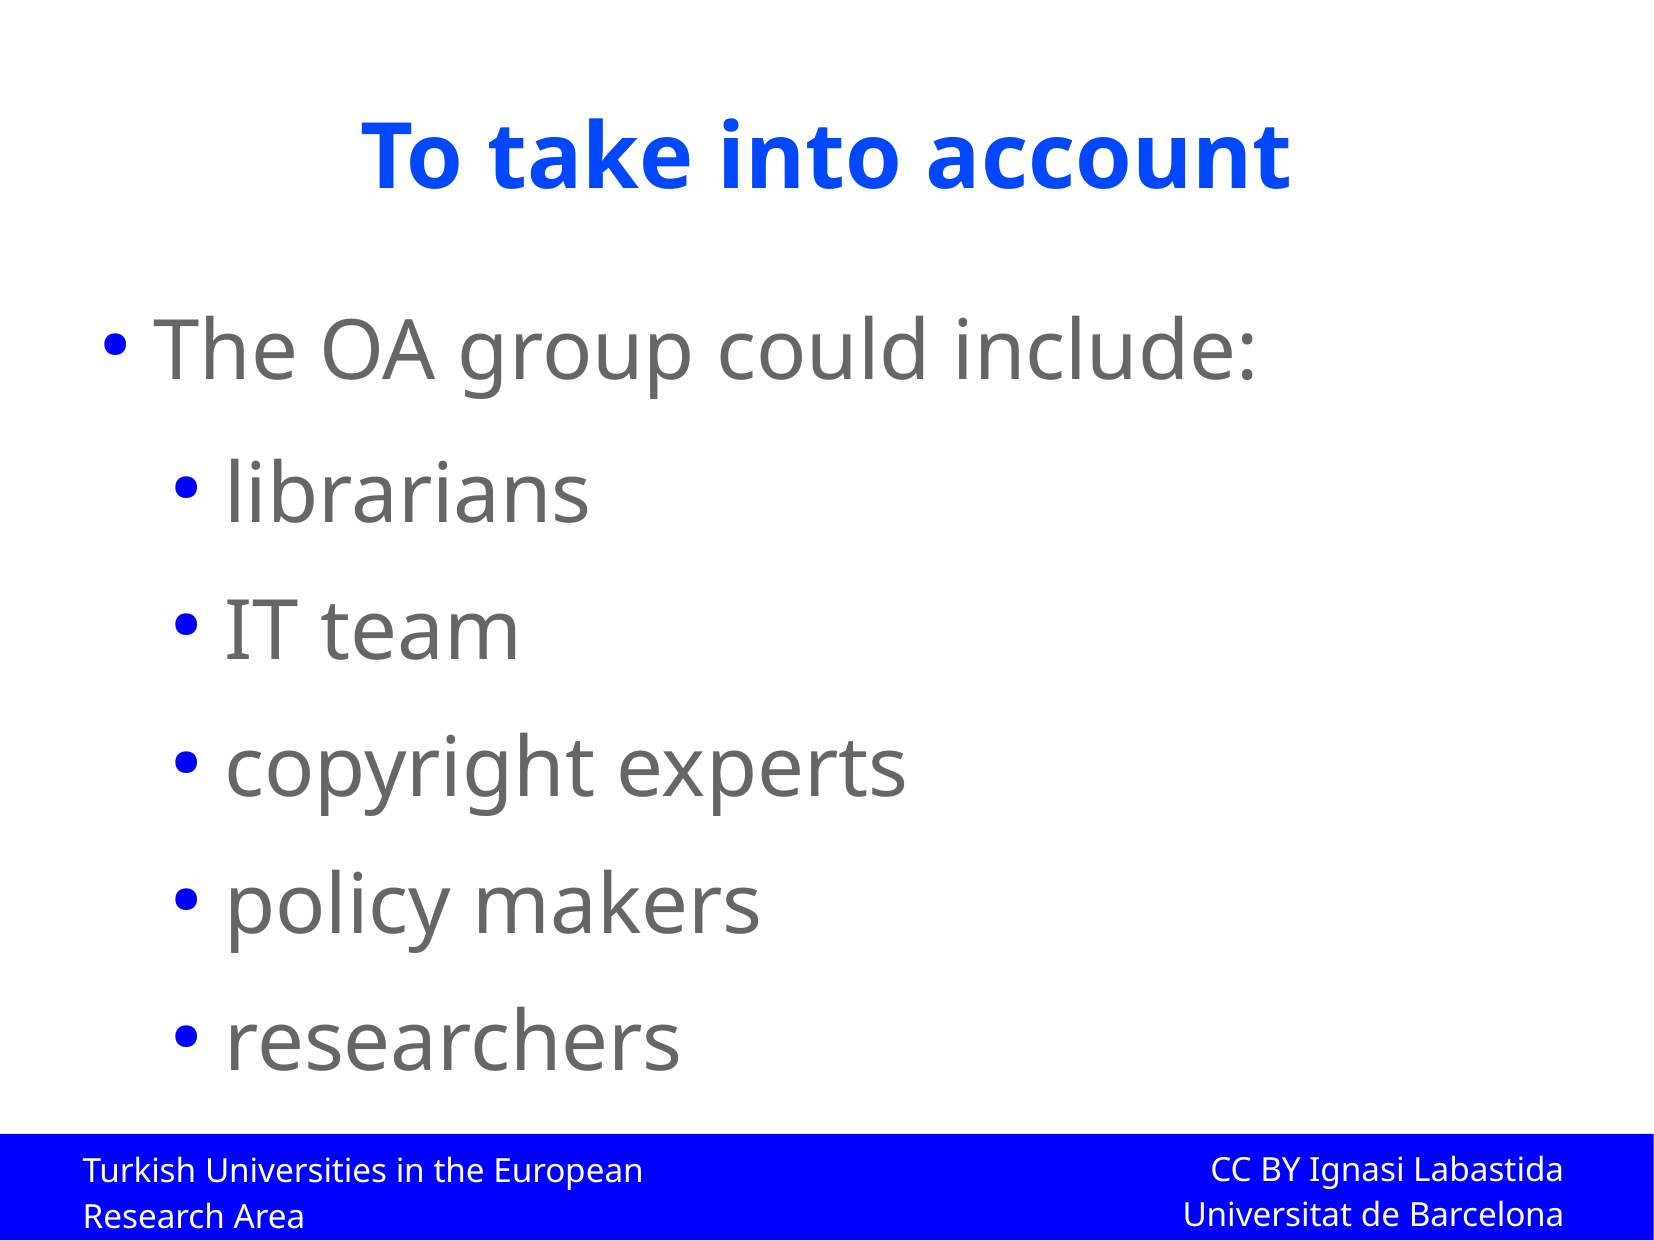

# To take into account
The OA group could include:
librarians
IT team
copyright experts
policy makers
researchers